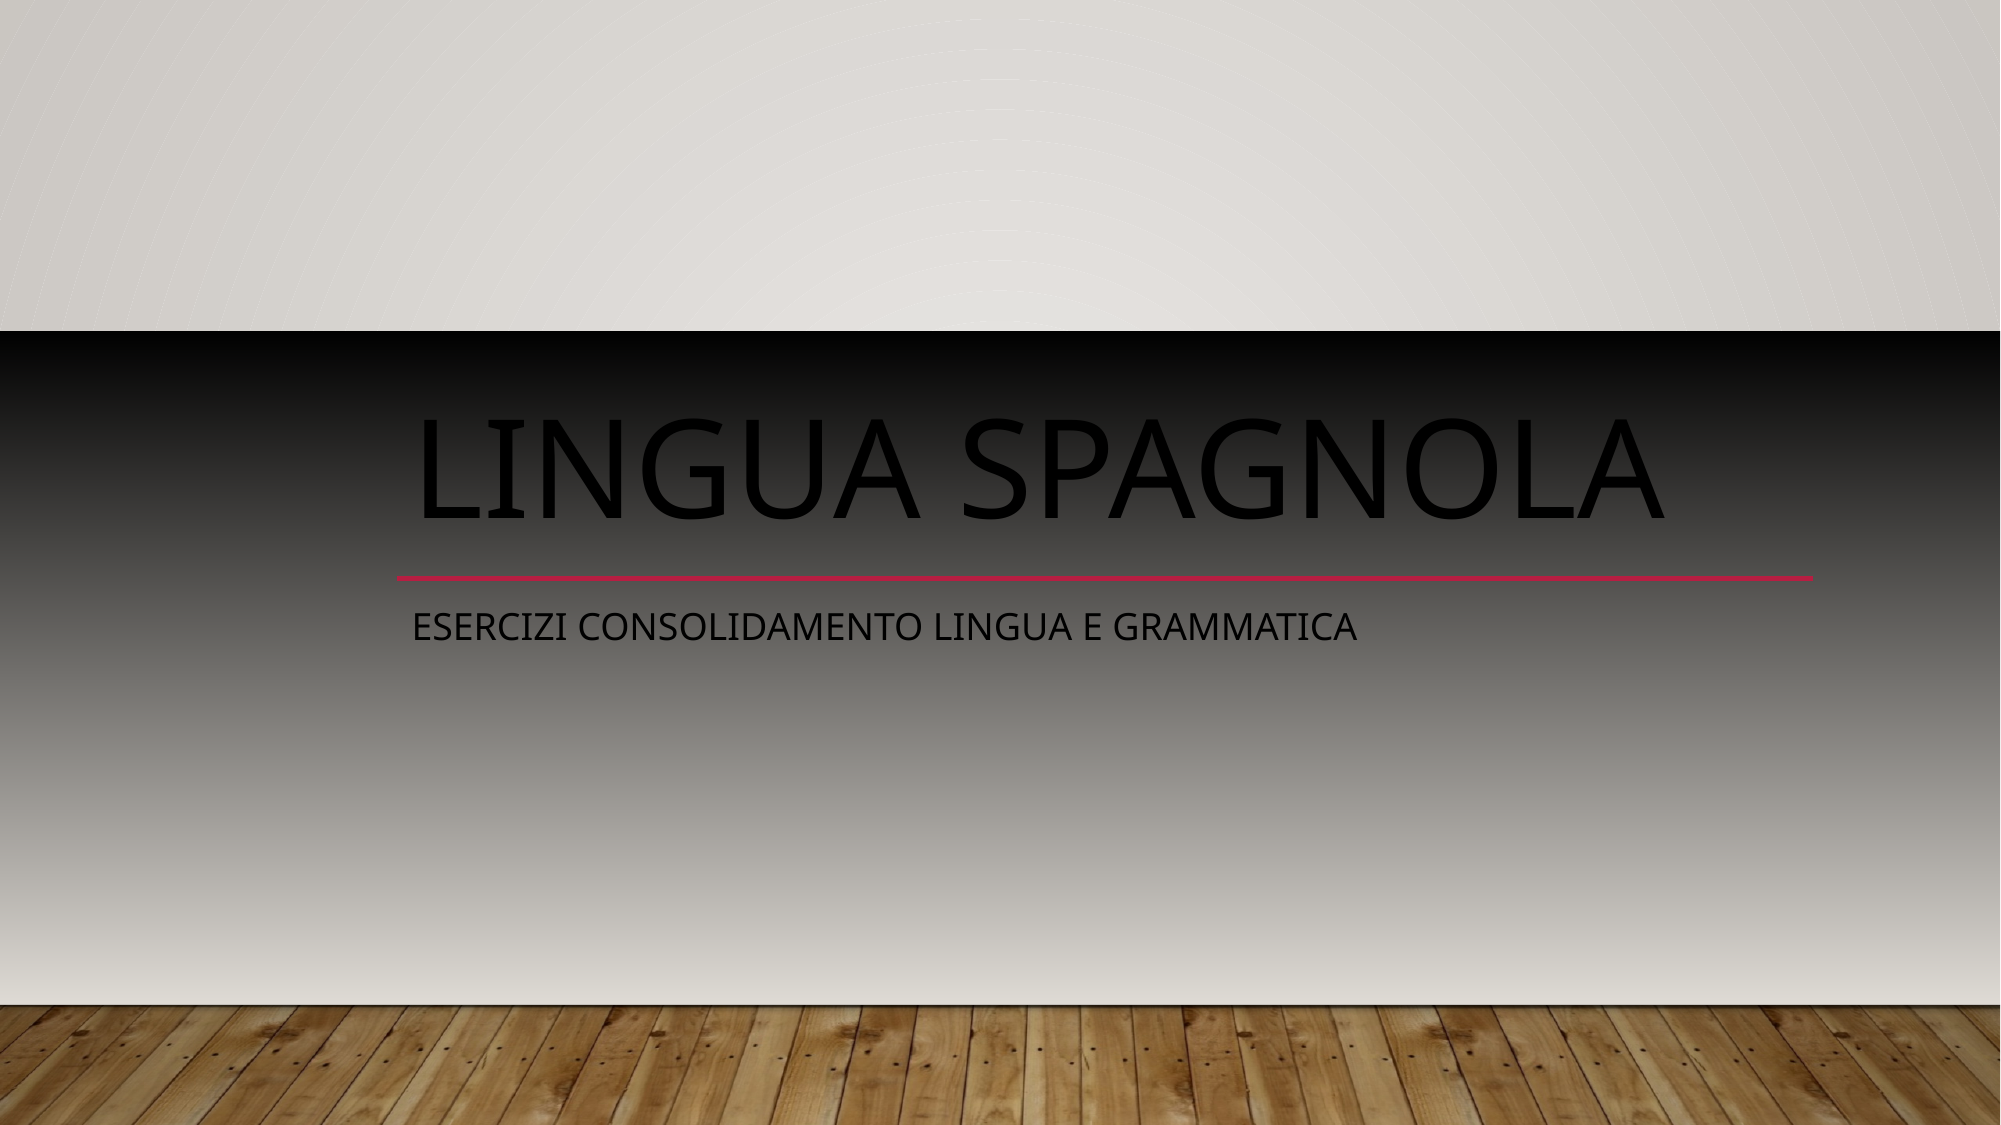

# Lingua spagnola
Esercizi consolidamento lingua e grammatica